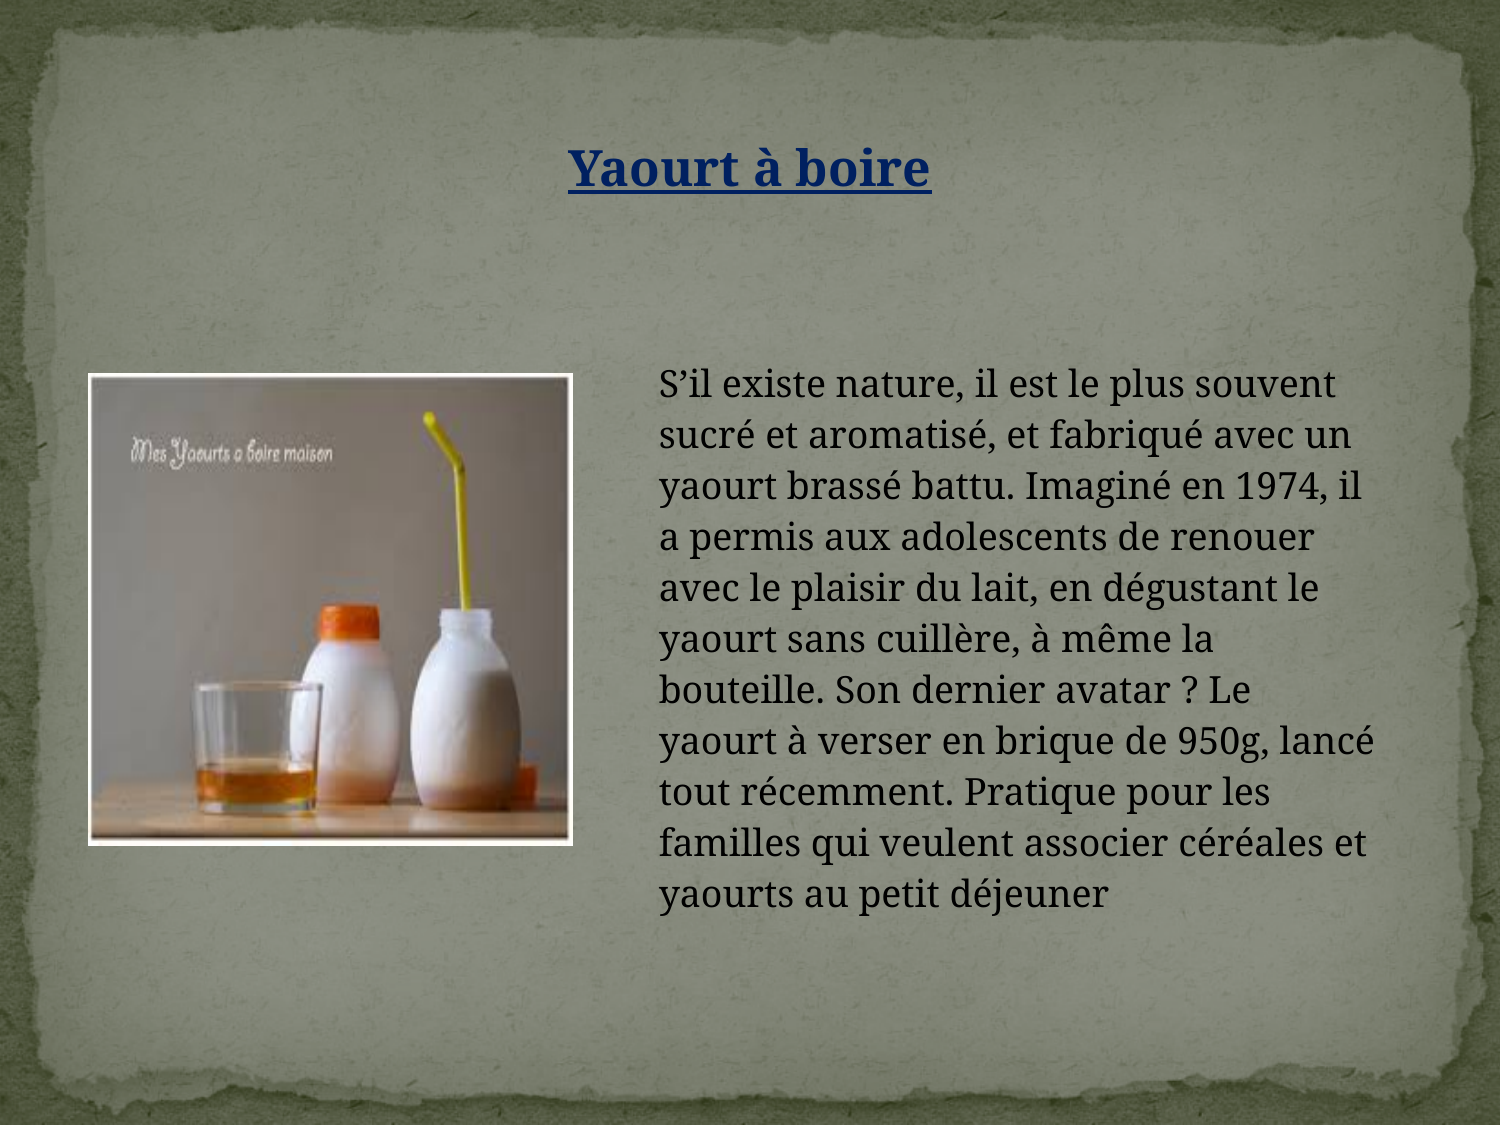

Yaourt à boire
S’il existe nature, il est le plus souvent sucré et aromatisé, et fabriqué avec un yaourt brassé battu. Imaginé en 1974, il a permis aux adolescents de renouer avec le plaisir du lait, en dégustant le yaourt sans cuillère, à même la bouteille. Son dernier avatar ? Le yaourt à verser en brique de 950g, lancé tout récemment. Pratique pour les familles qui veulent associer céréales et yaourts au petit déjeuner